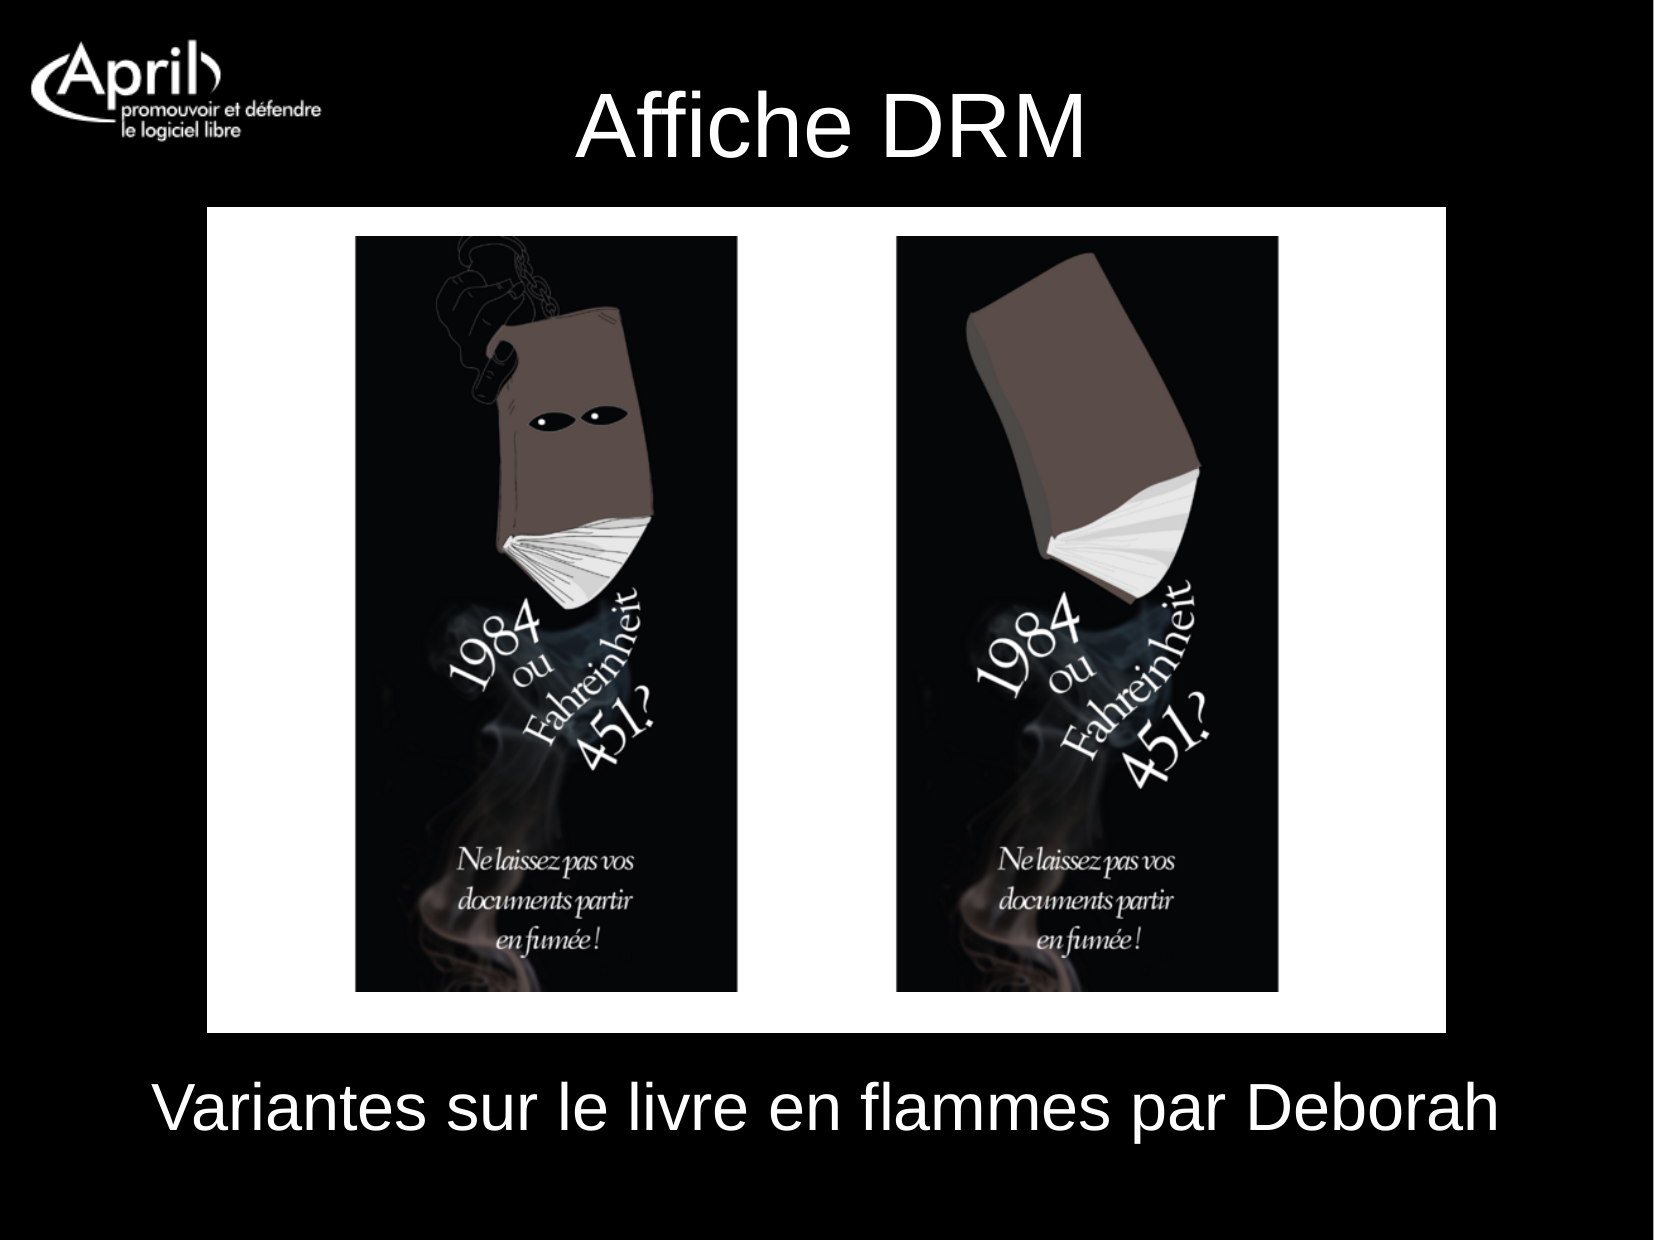

# Affiche DRM
Variantes sur le livre en flammes par Deborah